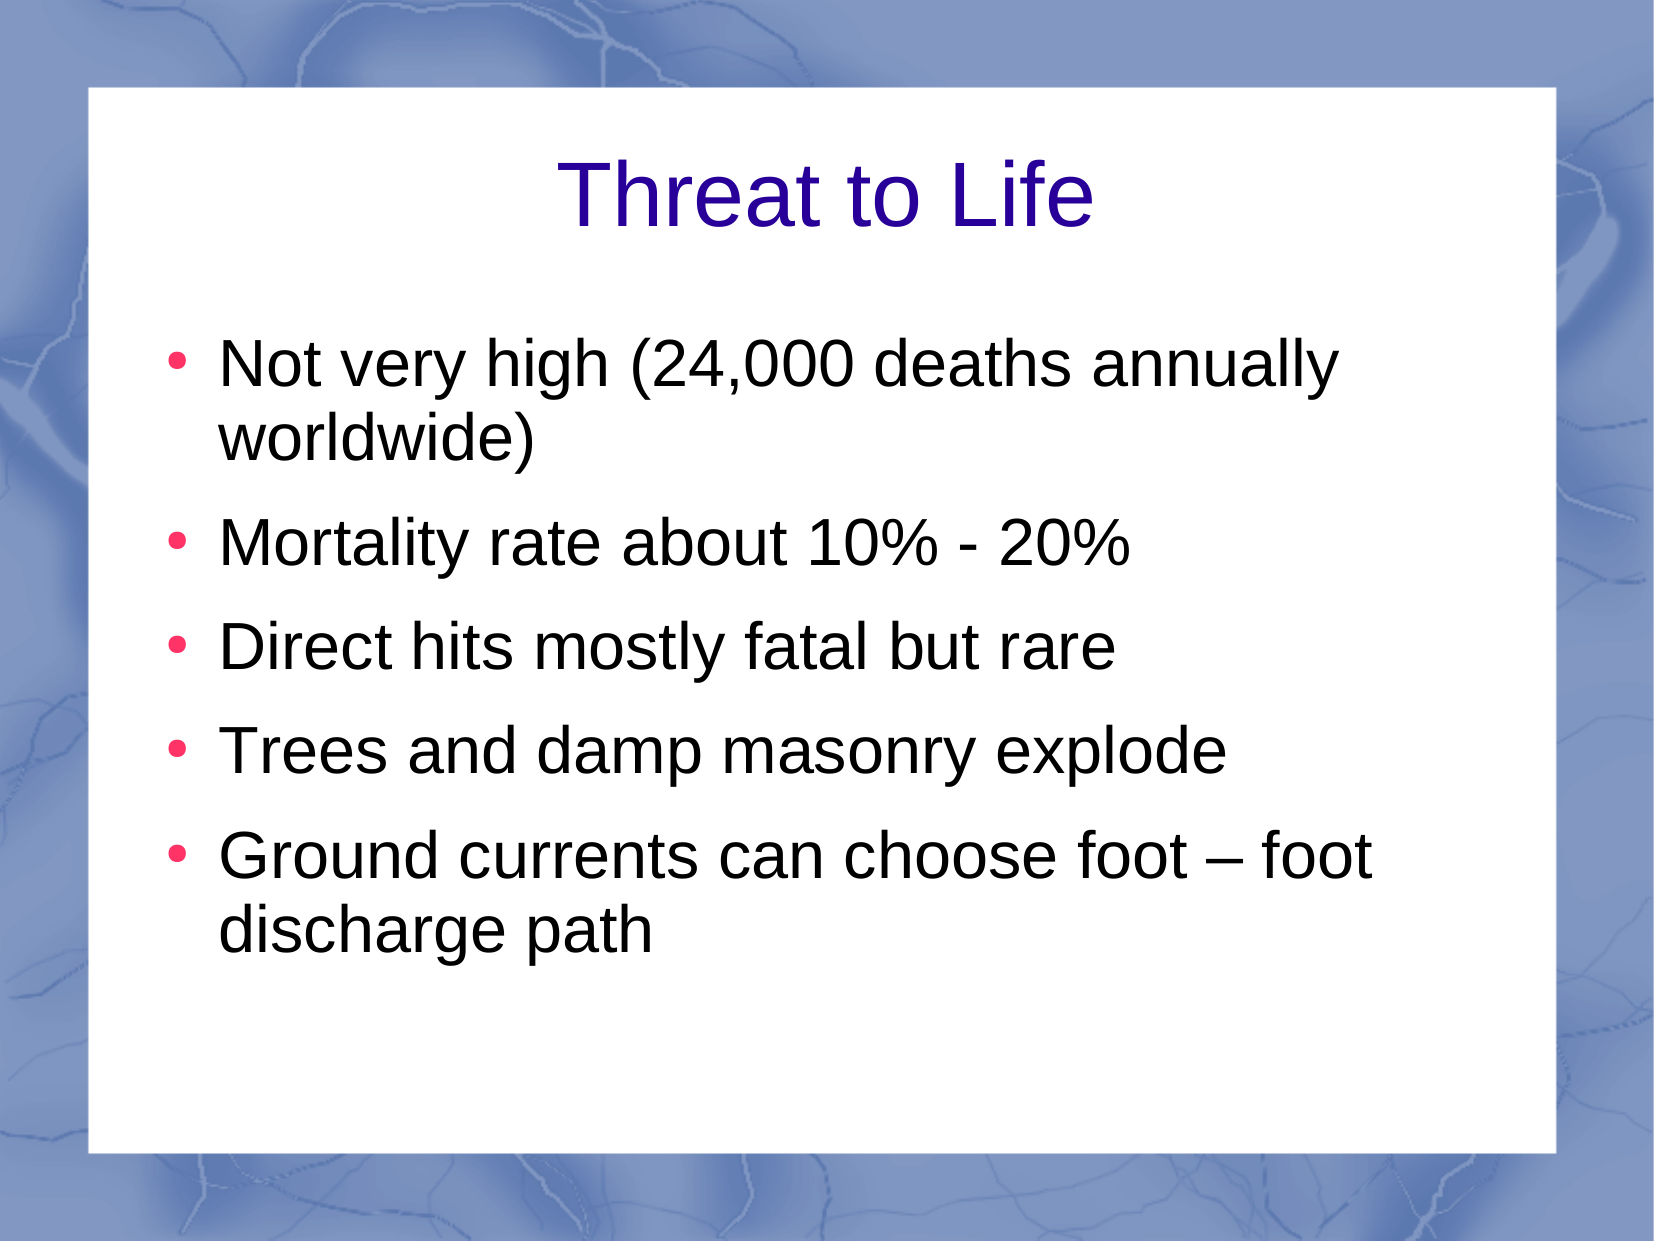

# Threat to Life
Not very high (24,000 deaths annually worldwide)
Mortality rate about 10% - 20%
Direct hits mostly fatal but rare
Trees and damp masonry explode
Ground currents can choose foot – foot discharge path